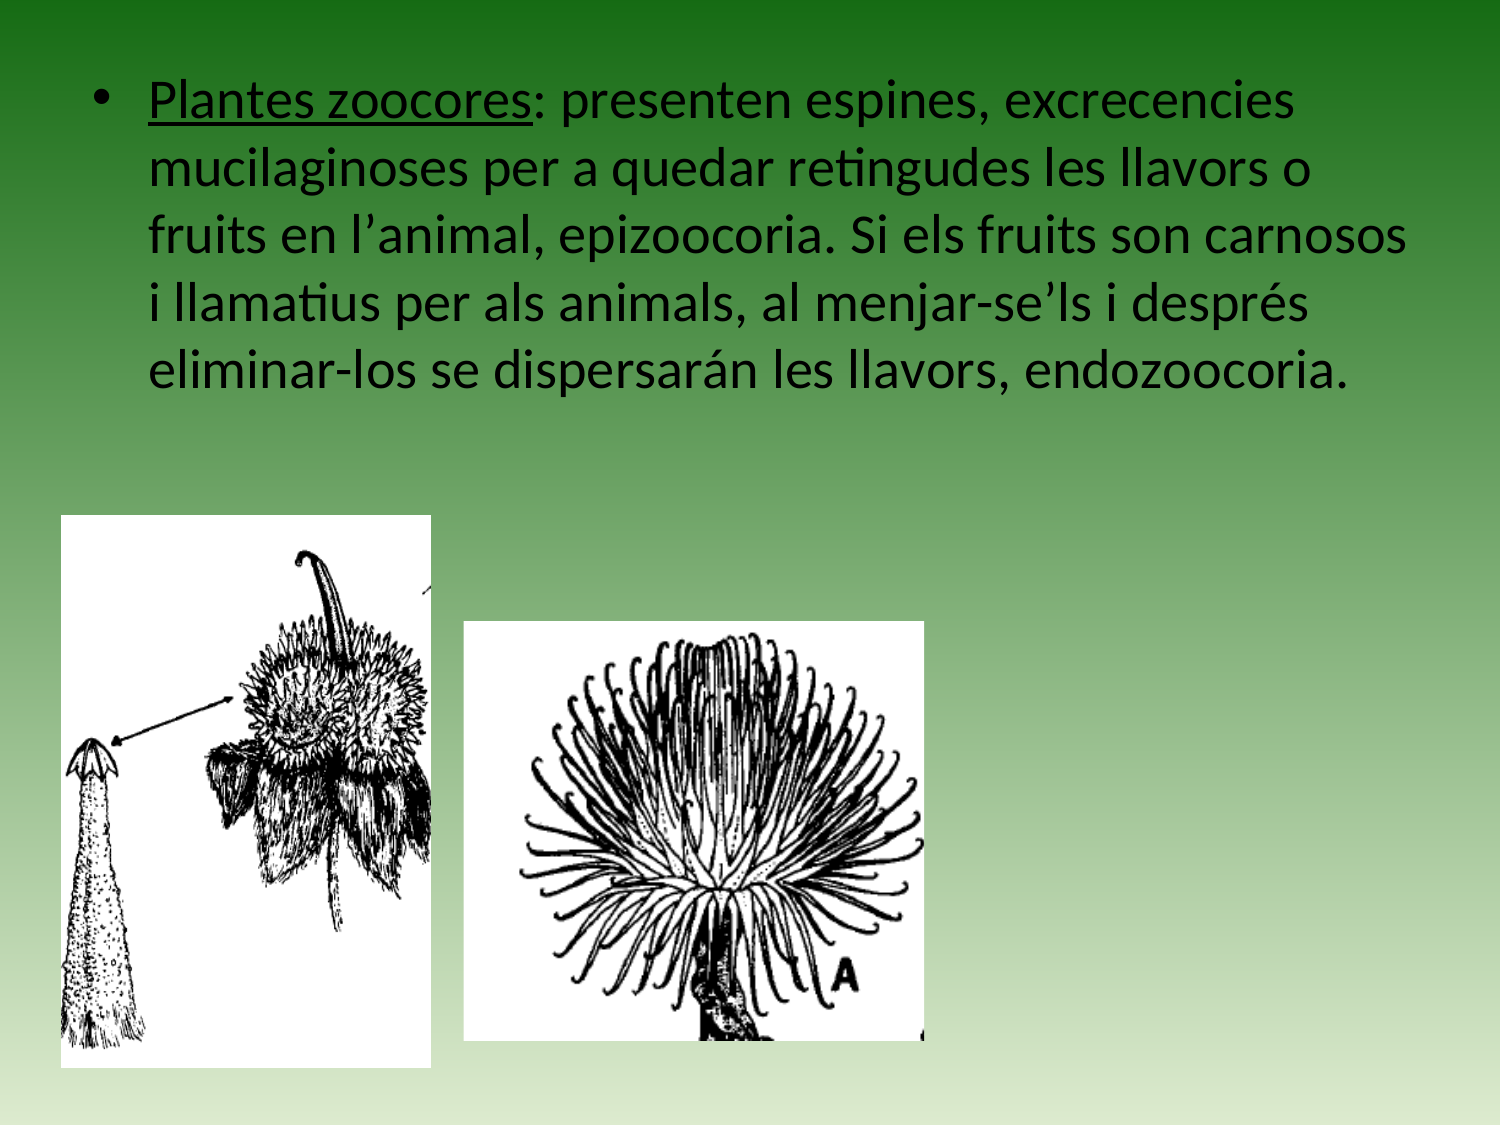

# Plantes zoocores: presenten espines, excrecencies mucilaginoses per a quedar retingudes les llavors o fruits en l’animal, epizoocoria. Si els fruits son carnosos i llamatius per als animals, al menjar-se’ls i després eliminar-los se dispersarán les llavors, endozoocoria.